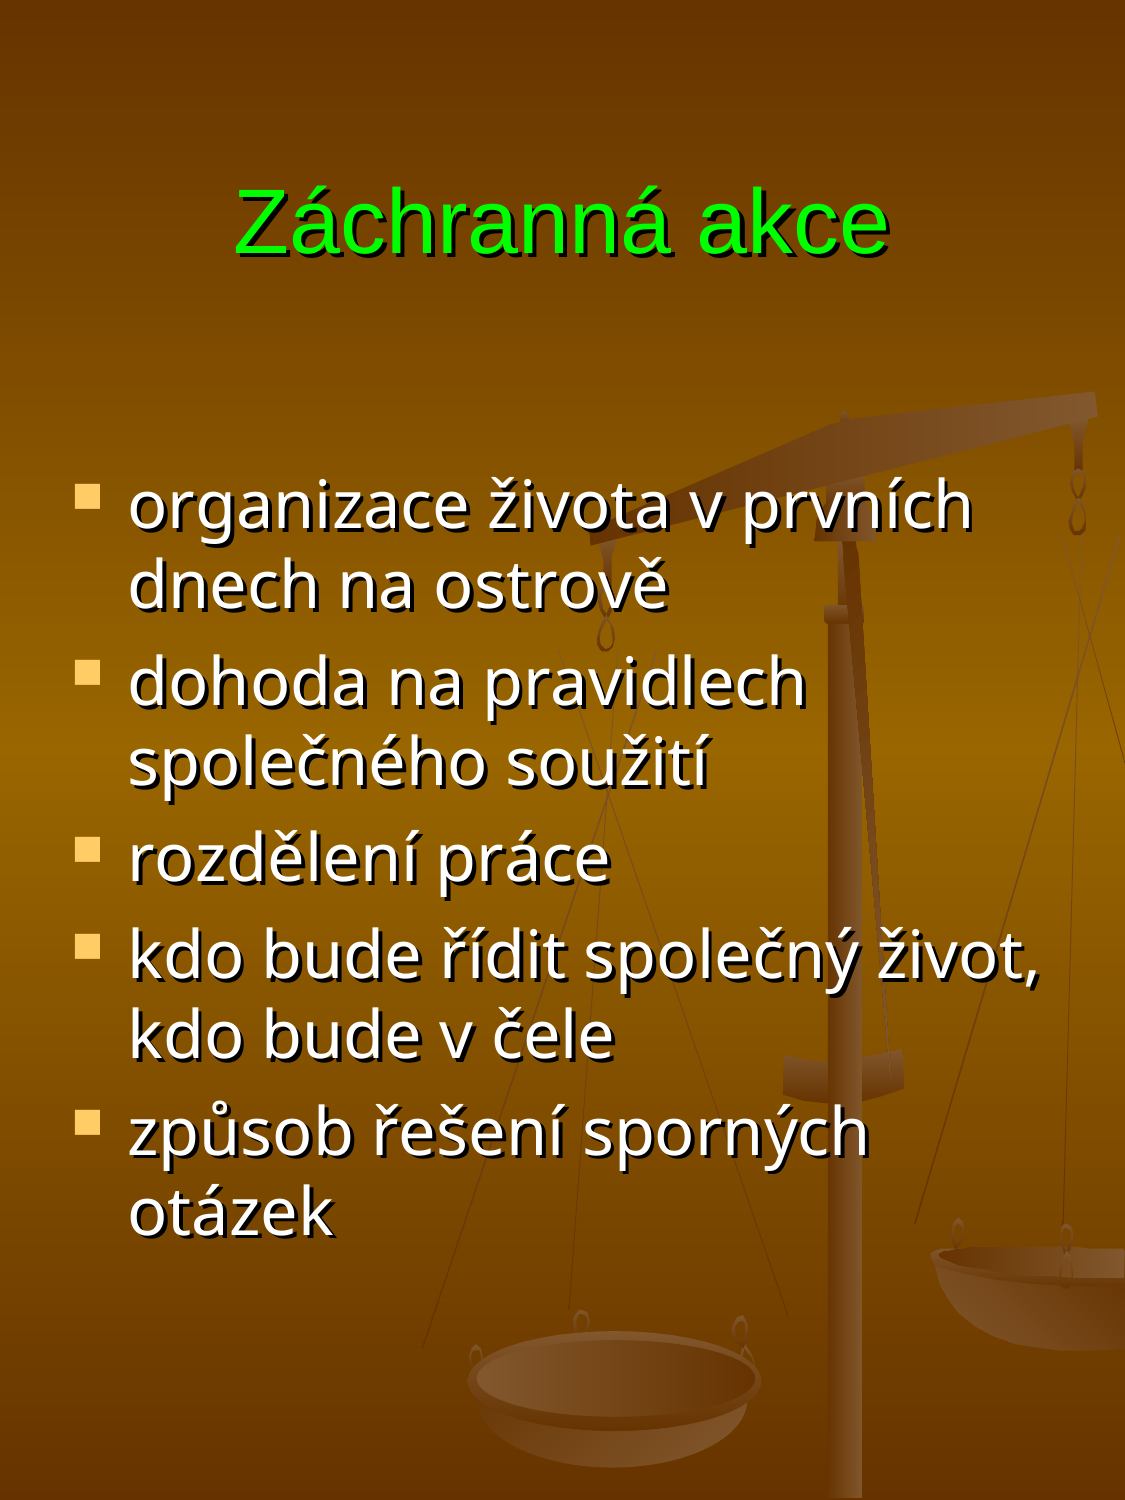

# Záchranná akce
organizace života v prvních dnech na ostrově
dohoda na pravidlech společného soužití
rozdělení práce
kdo bude řídit společný život, kdo bude v čele
způsob řešení sporných otázek